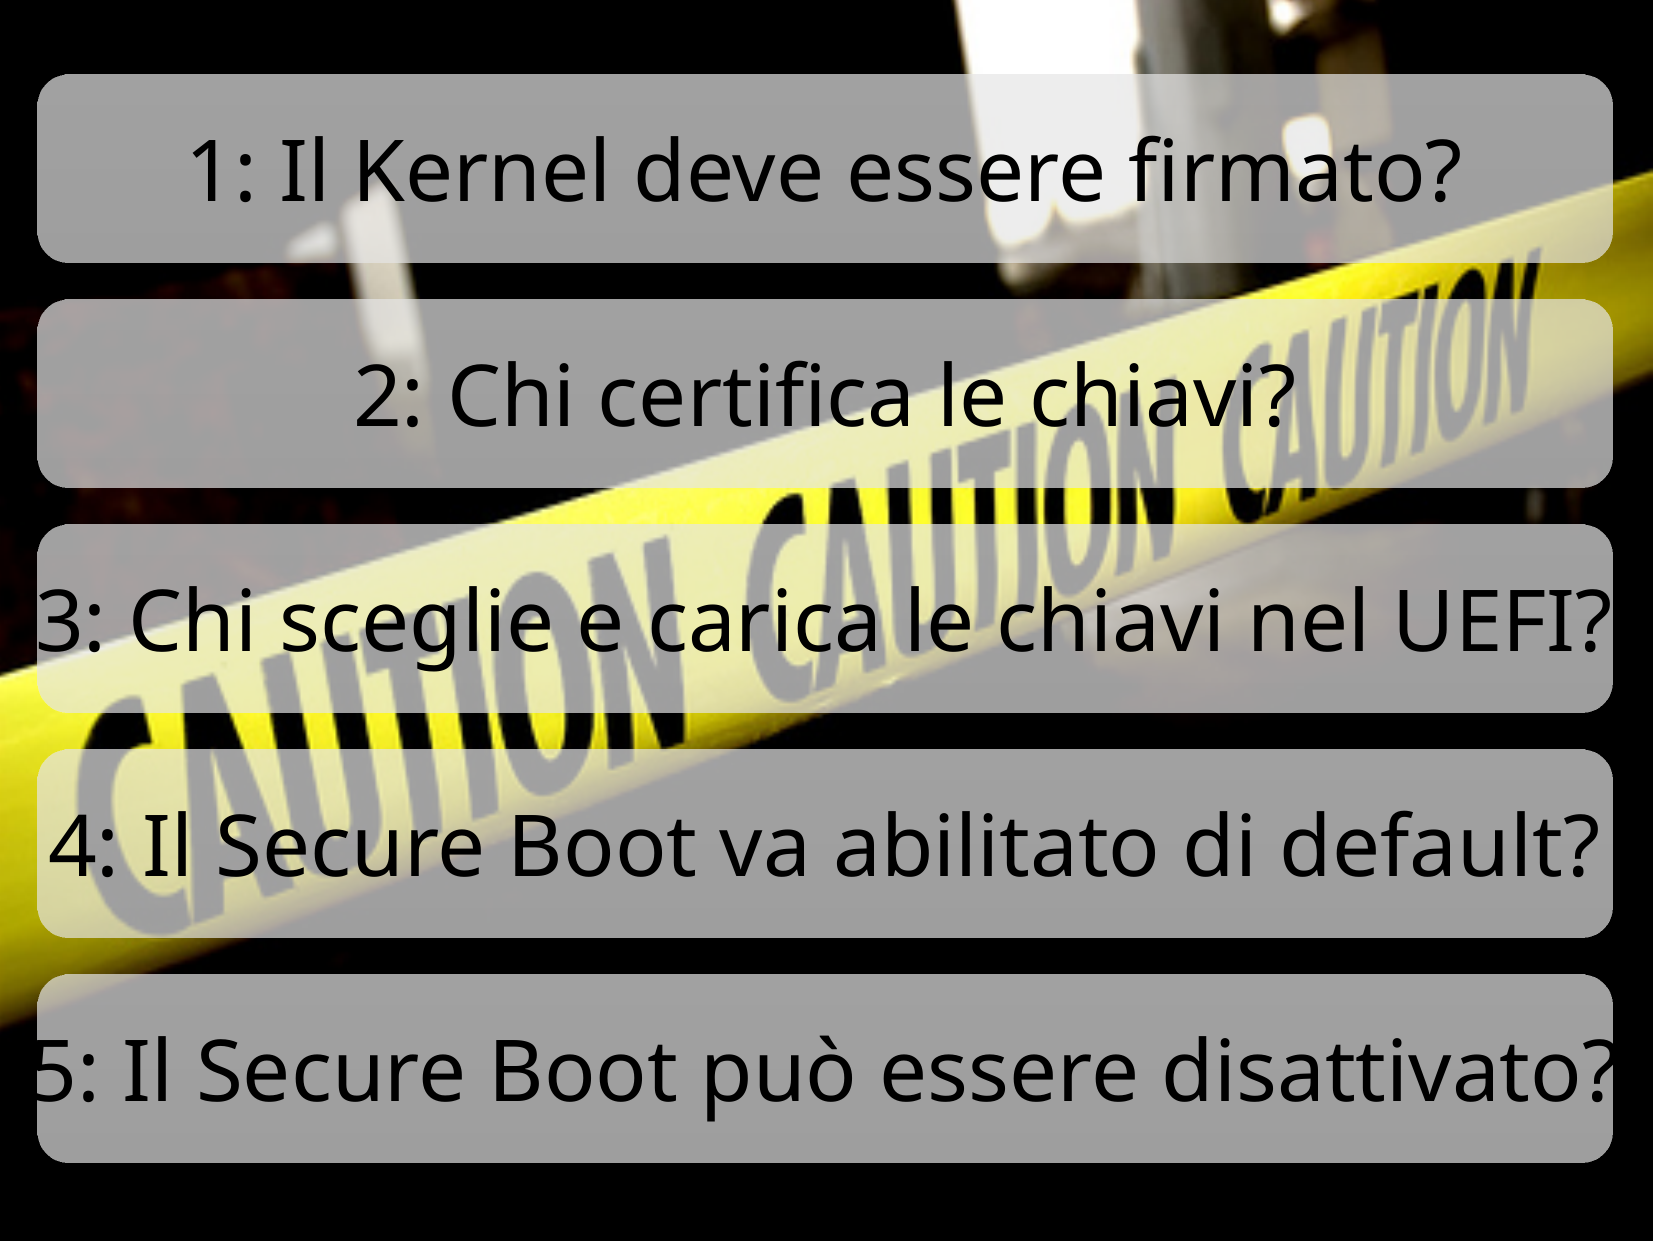

1: Il Kernel deve essere firmato?
2: Chi certifica le chiavi?
3: Chi sceglie e carica le chiavi nel UEFI?
4: Il Secure Boot va abilitato di default?
5: Il Secure Boot può essere disattivato?